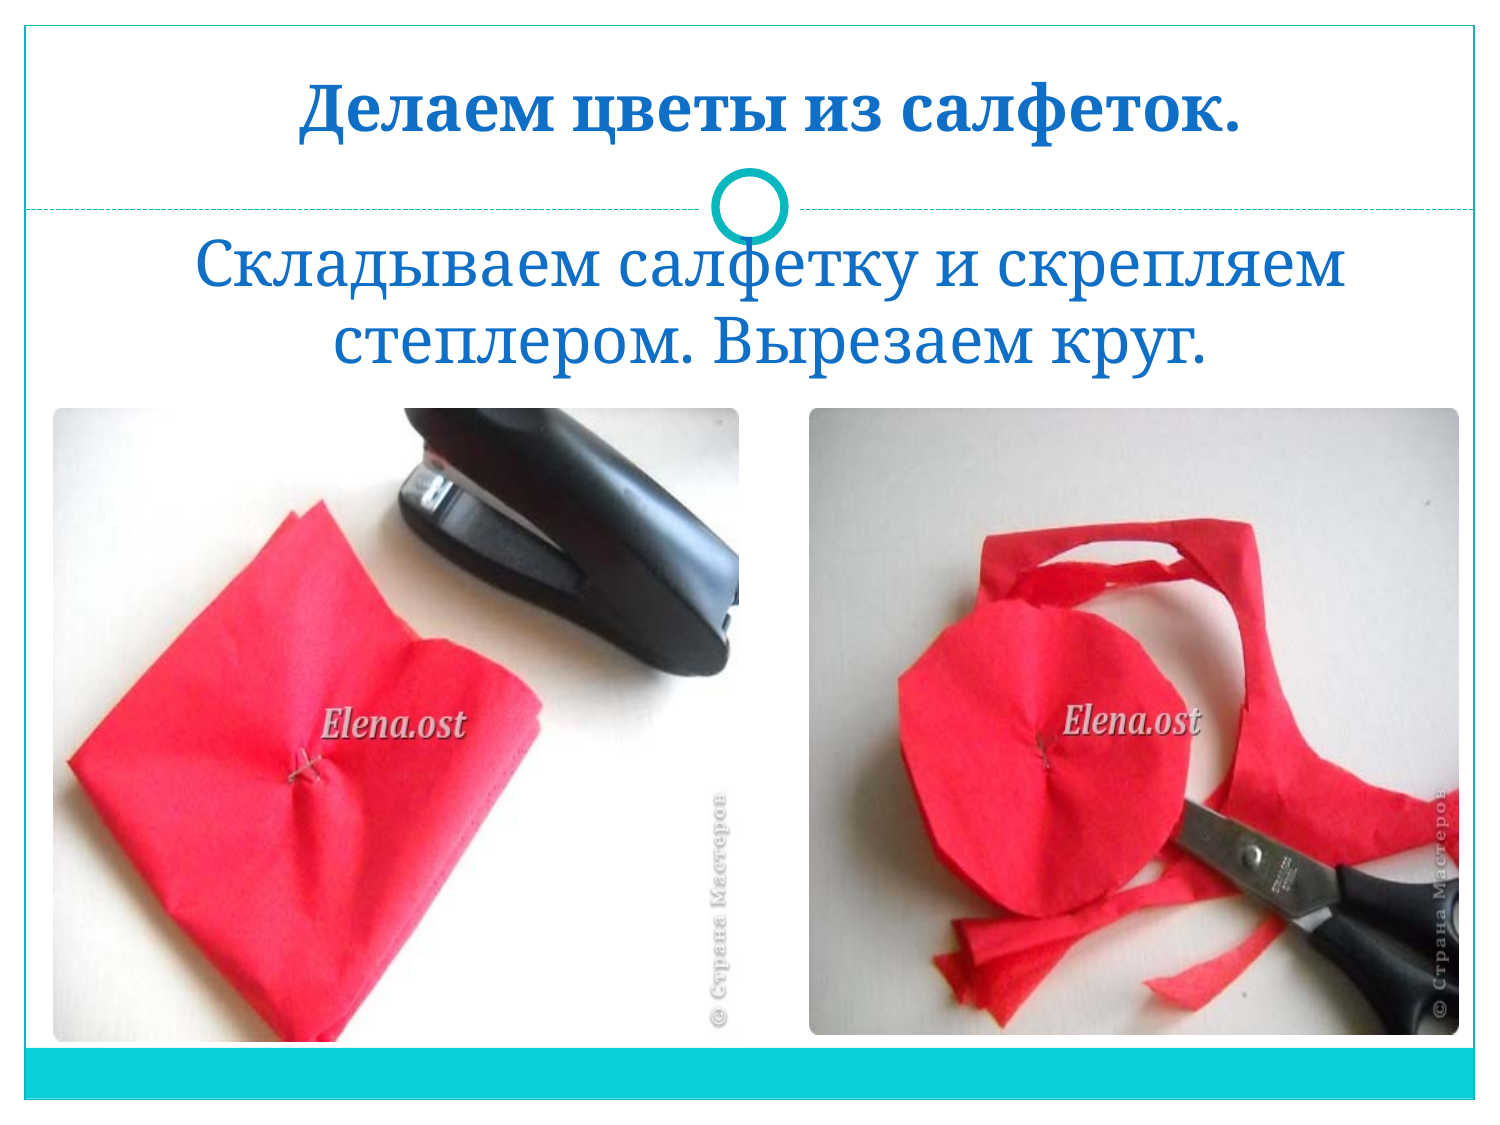

# Делаем цветы из салфеток. Складываем салфетку и скрепляем степлером. Вырезаем круг.